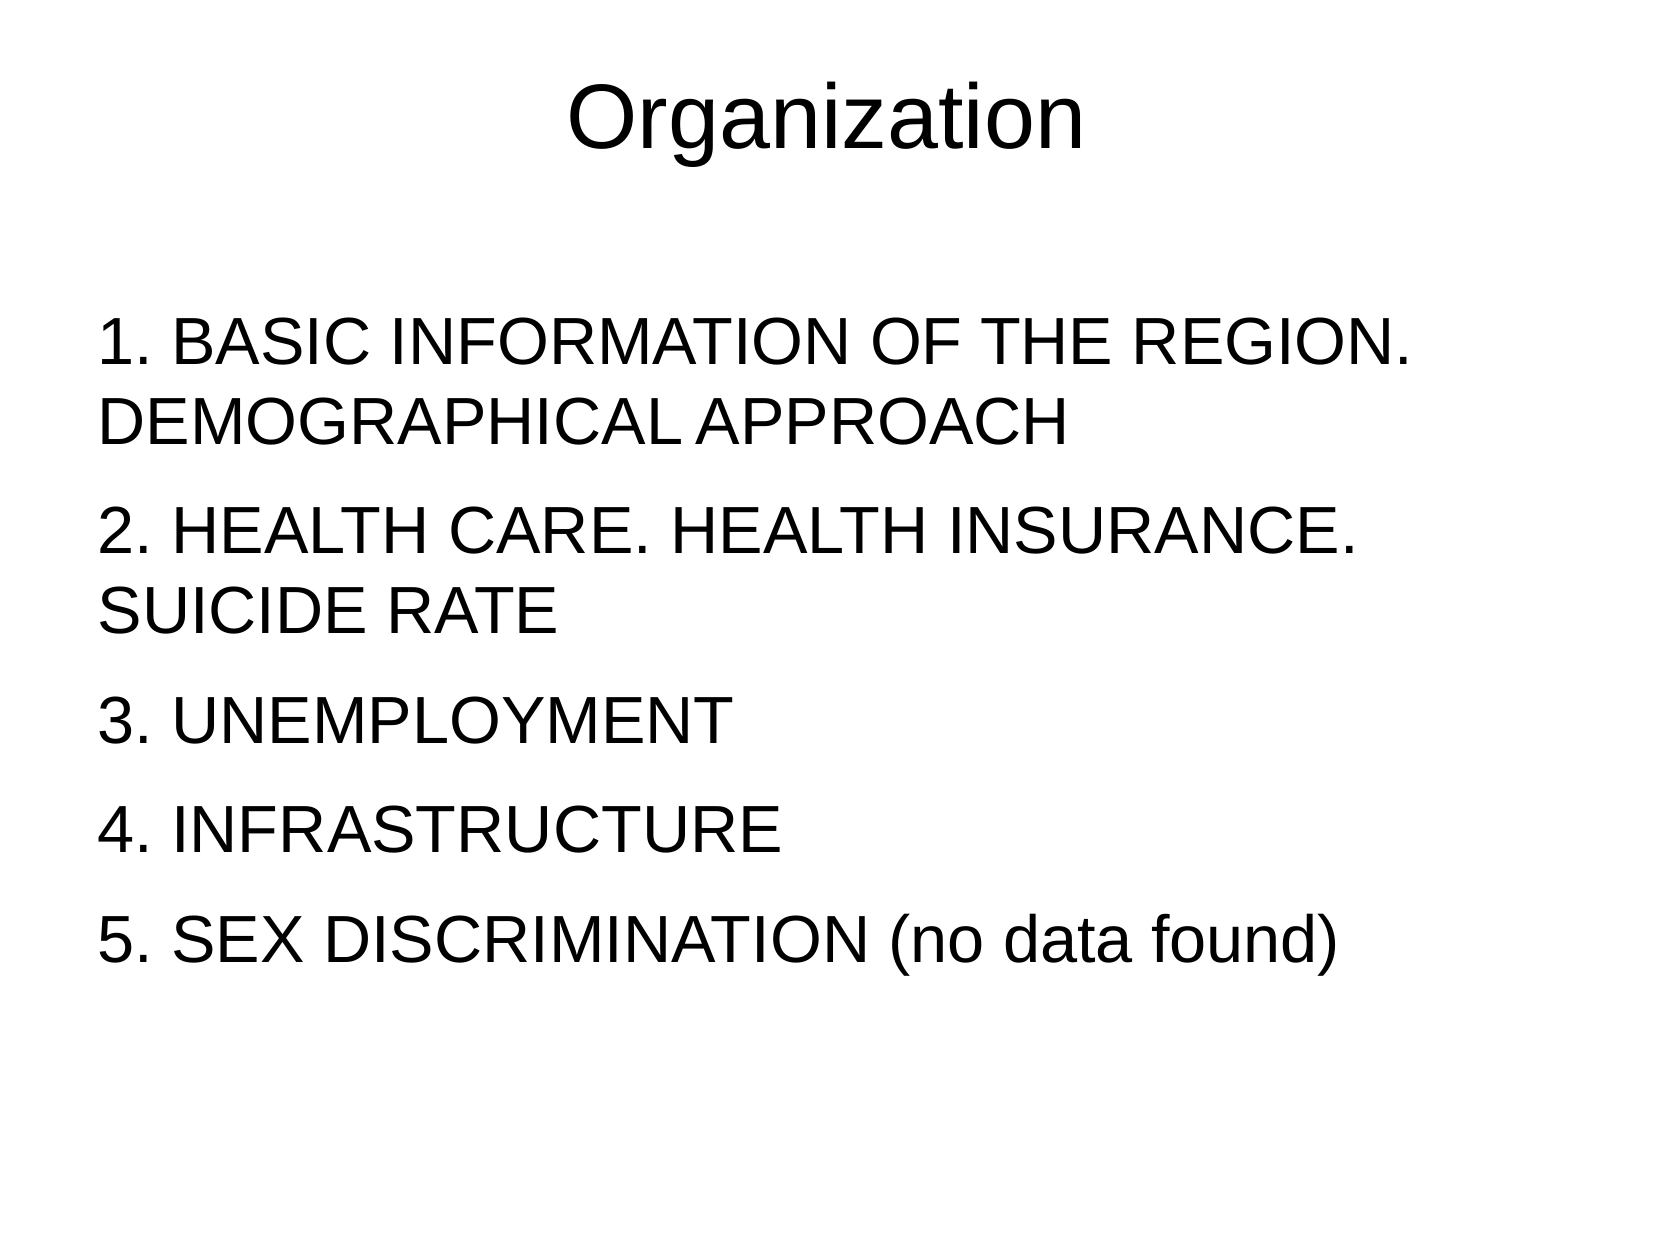

# Organization
1. BASIC INFORMATION OF THE REGION. DEMOGRAPHICAL APPROACH
2. HEALTH CARE. HEALTH INSURANCE. SUICIDE RATE
3. UNEMPLOYMENT
4. INFRASTRUCTURE
5. SEX DISCRIMINATION (no data found)